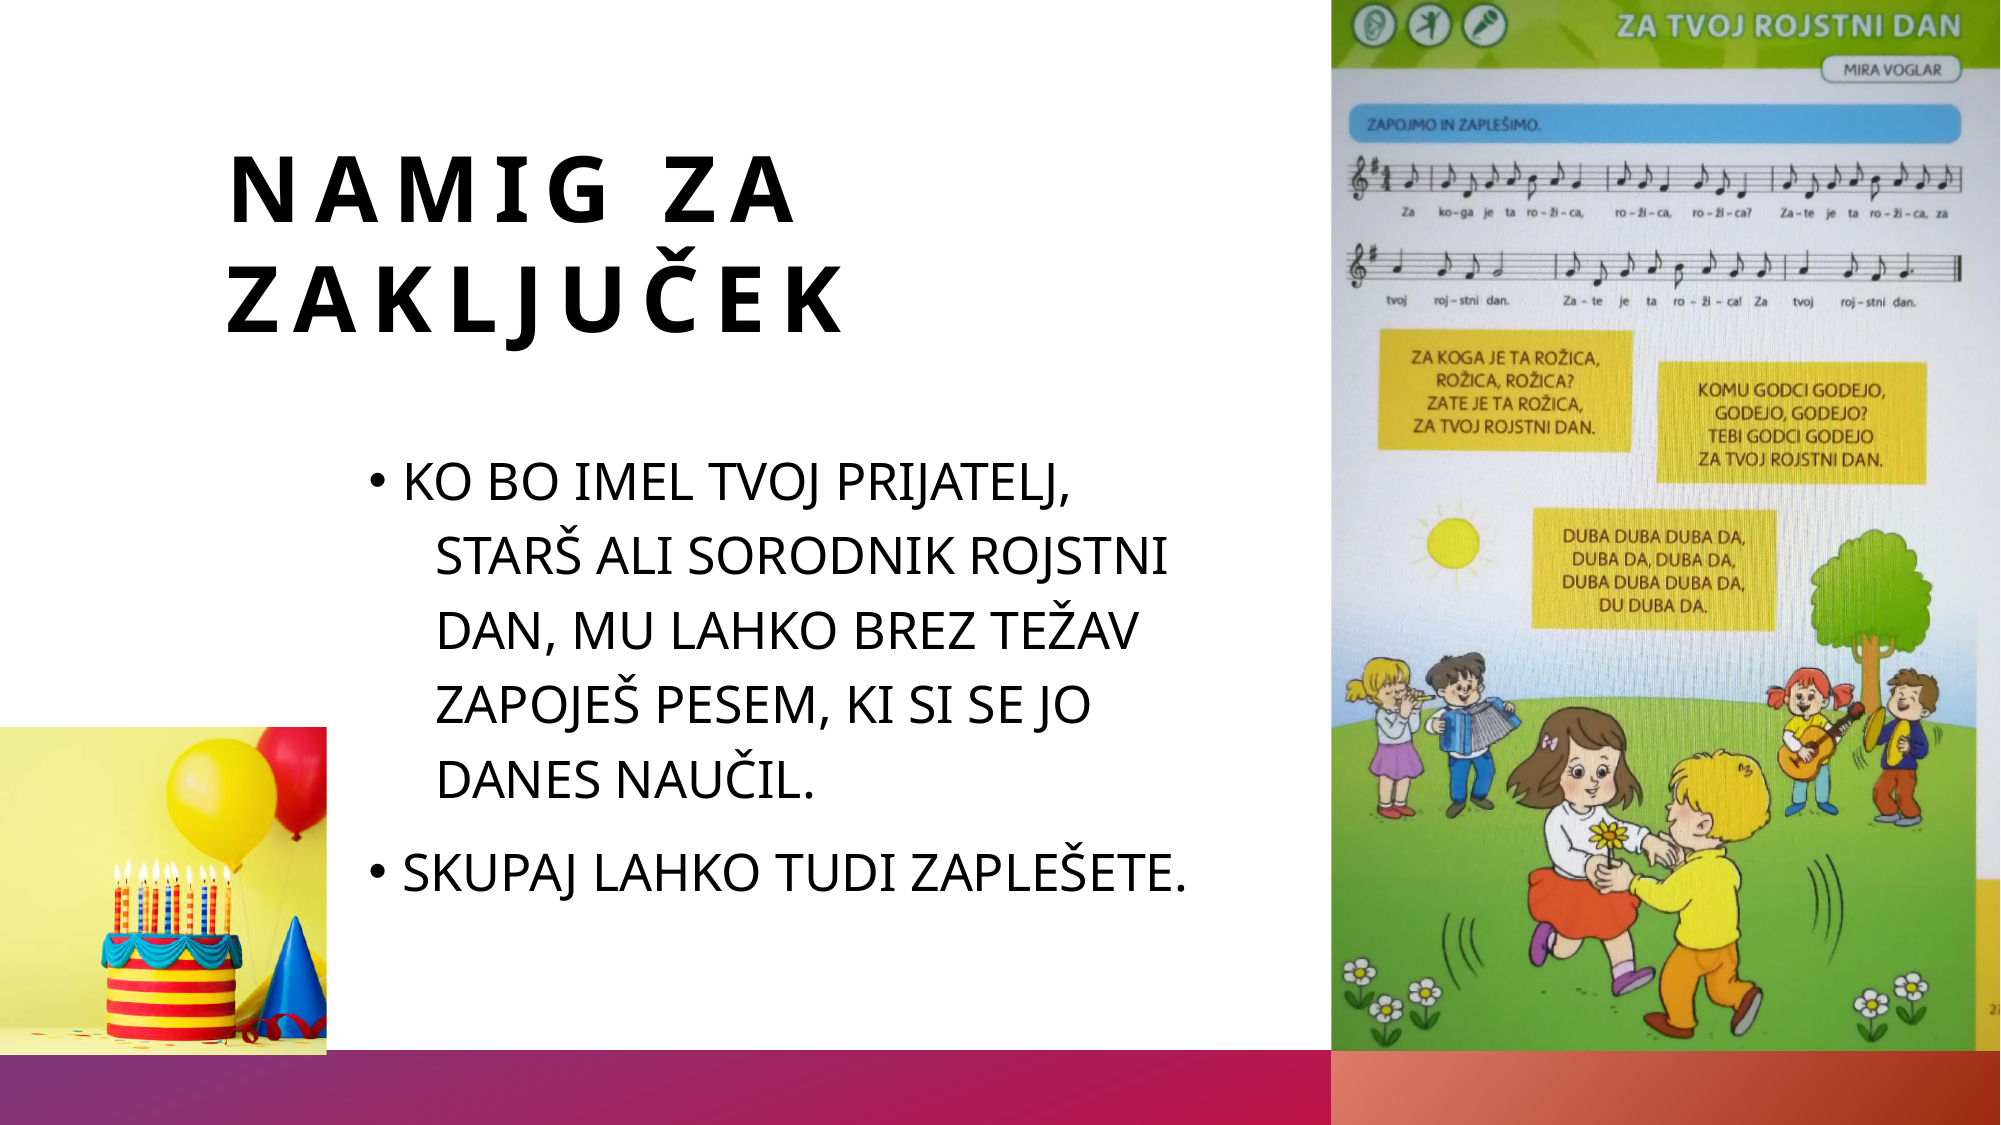

# NAMIG ZA ZAKLJUČEK
KO BO IMEL TVOJ PRIJATELJ, STARŠ ALI SORODNIK ROJSTNI DAN, MU LAHKO BREZ TEŽAV ZAPOJEŠ PESEM, KI SI SE JO DANES NAUČIL.
SKUPAJ LAHKO TUDI ZAPLEŠETE.